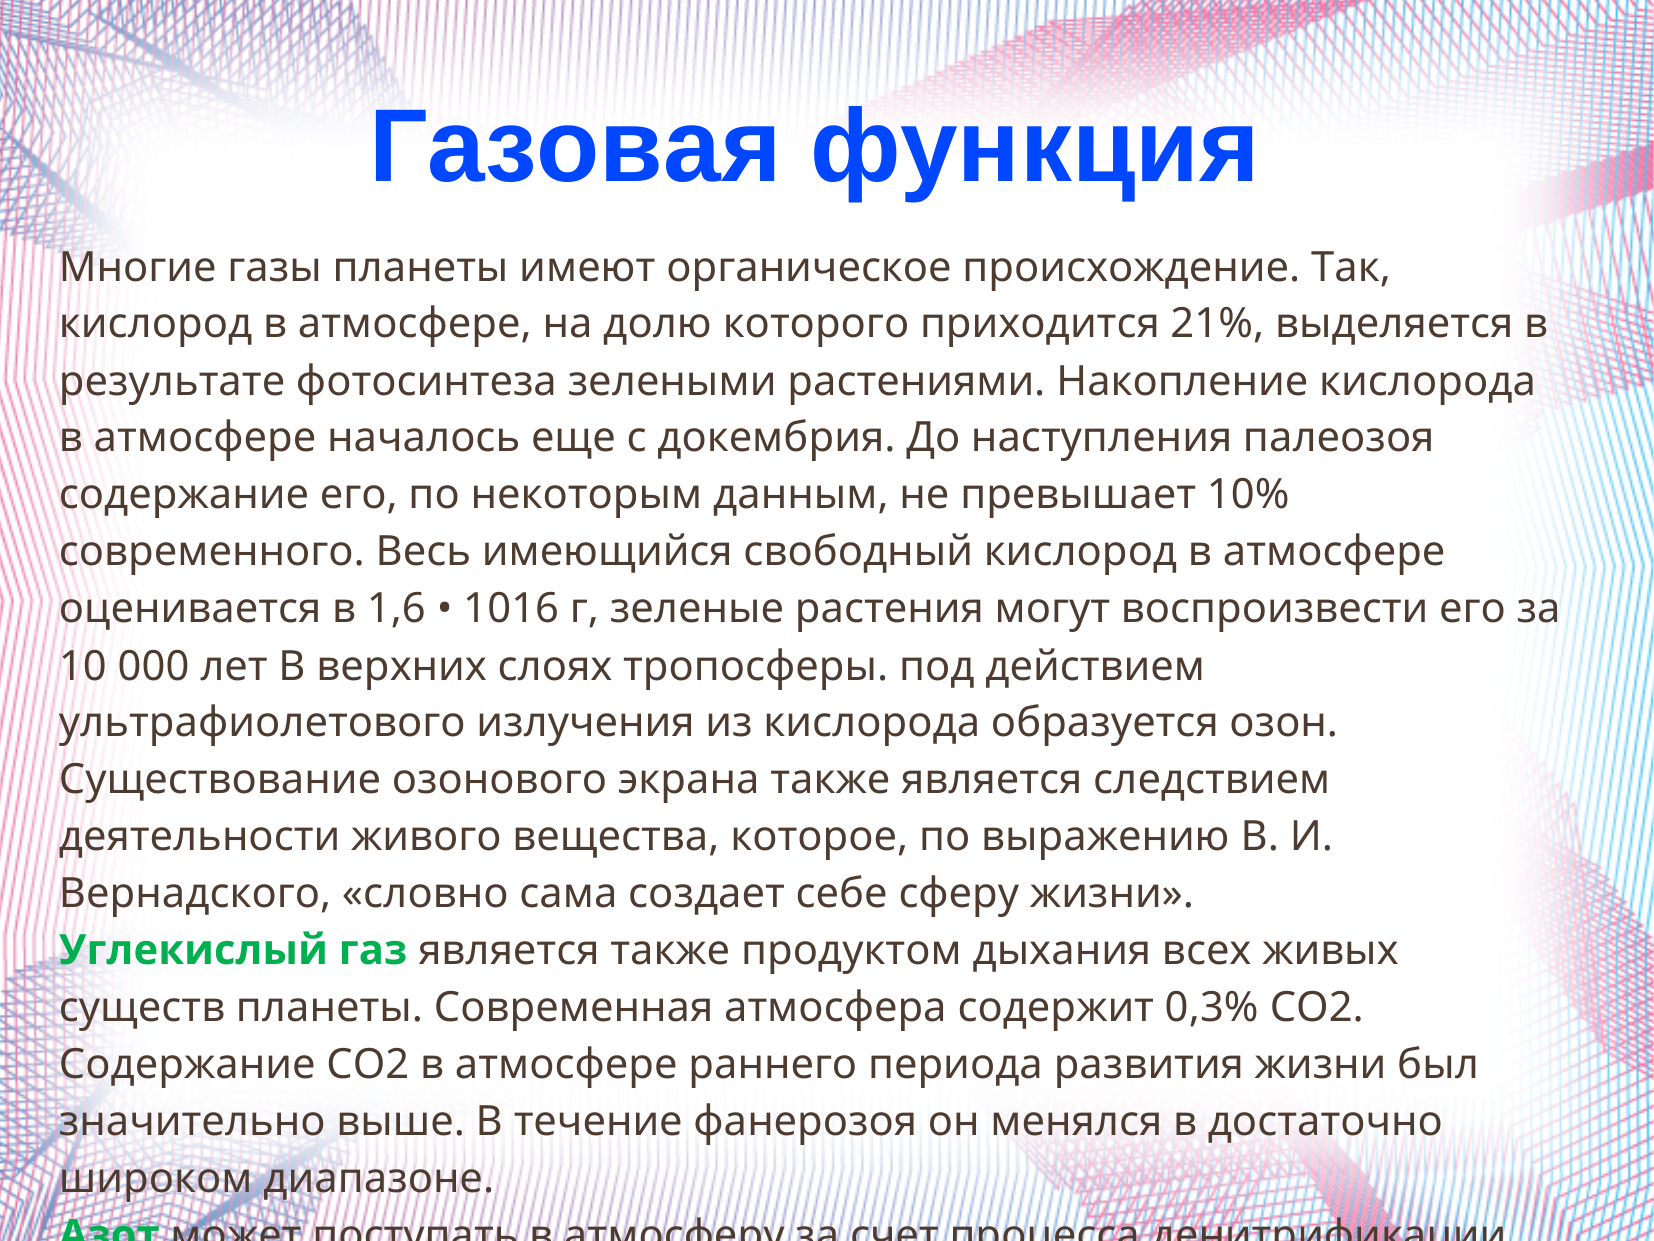

# Газовая функция
Многие газы планеты имеют органическое происхождение. Так, кислород в атмосфере, на долю которого приходится 21%, выделяется в результате фотосинтеза зелеными растениями. Накопление кислорода в атмосфере началось еще с докембрия. До наступления палеозоя содержание его, по некоторым данным, не превышает 10% современного. Весь имеющийся свободный кислород в атмосфере оценивается в 1,6 • 1016 г, зеленые растения могут воспроизвести его за 10 000 лет В верхних слоях тропосферы. под действием ультрафиолетового излучения из кислорода образуется озон. Существование озонового экрана также является следствием деятельности живого вещества, которое, по выражению В. И. Вернадского, «словно сама создает себе сферу жизни».
Углекислый газ является также продуктом дыхания всех живых существ планеты. Современная атмосфера содержит 0,3% СО2. Содержание СО2 в атмосфере раннего периода развития жизни был значительно выше. В течение фанерозоя он менялся в достаточно широком диапазоне.
Азот может поступать в атмосферу за счет процесса денитрификации (восстановление окислов азота до свободного азота). Этот процесс происходит под действием микроорганизмов в почвах в анаэробных условиях.